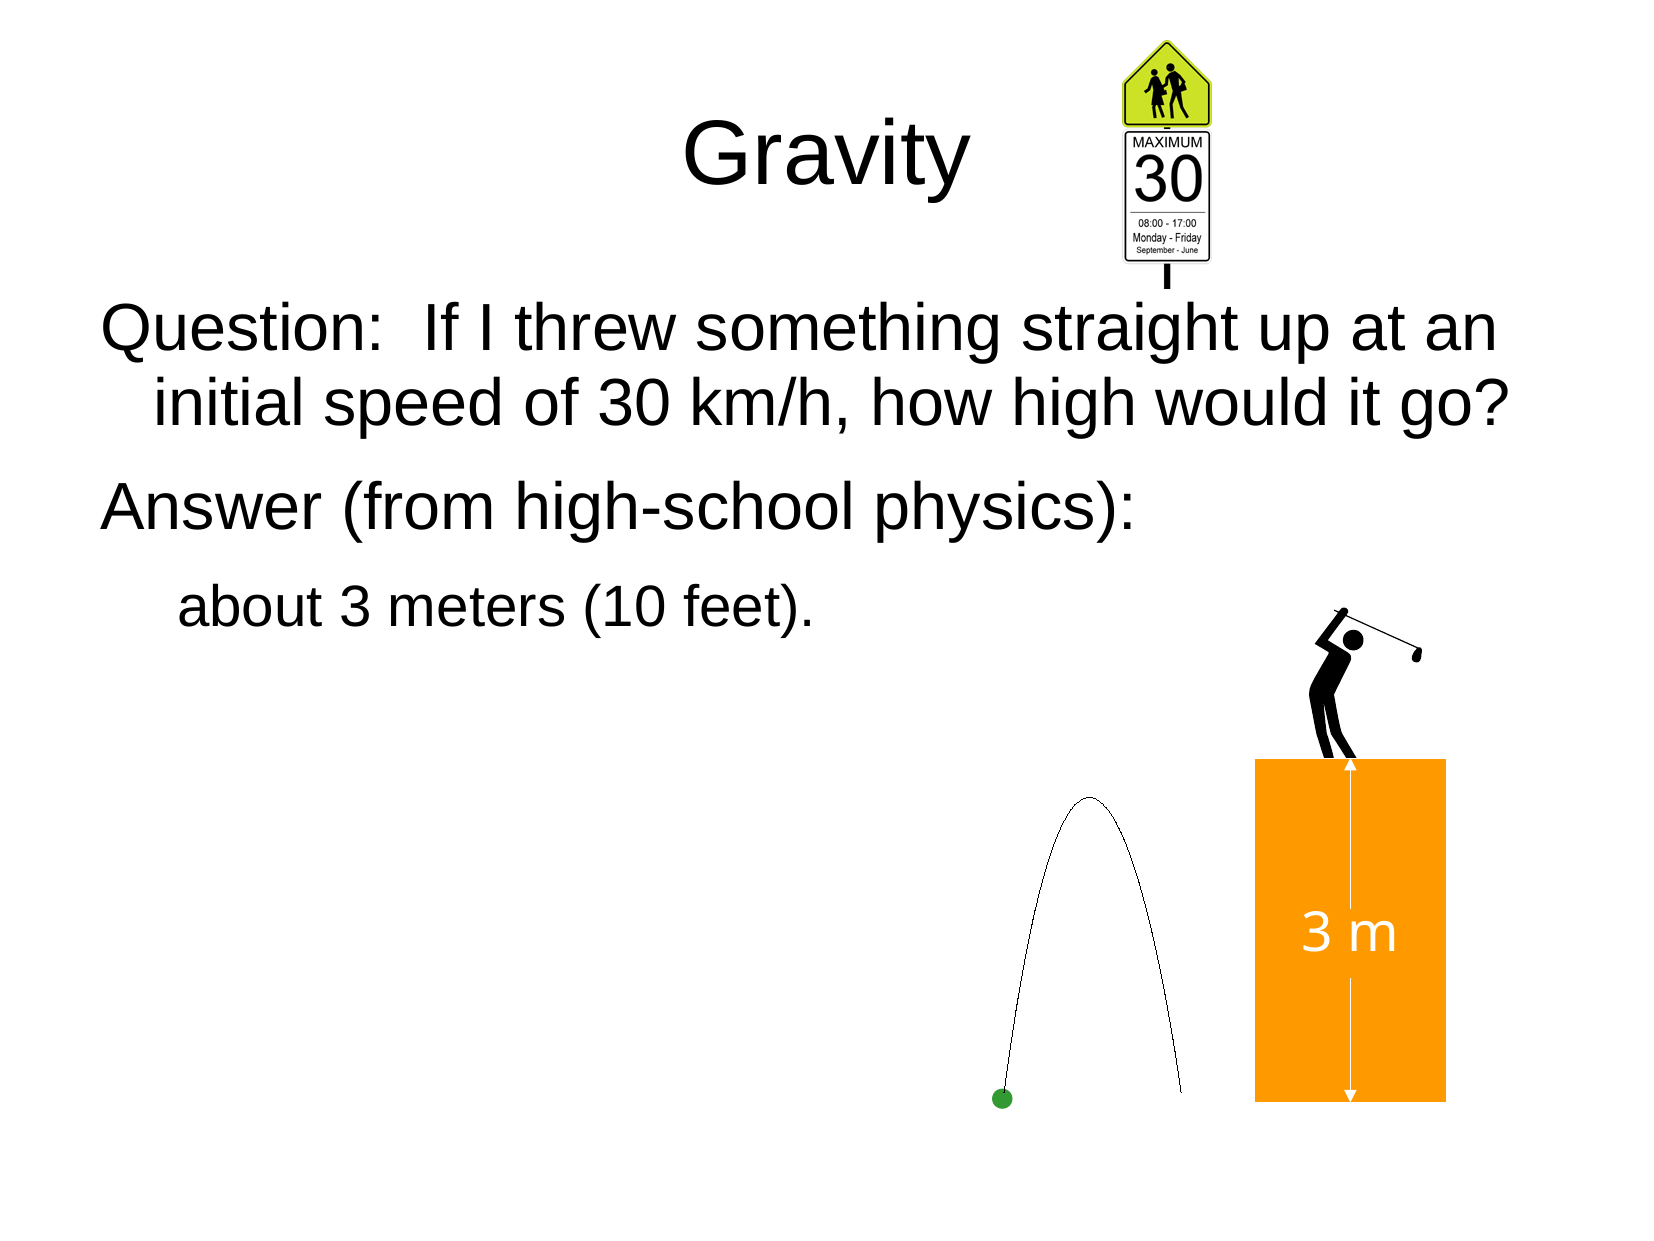

# Gravity
Question: If I threw something straight up at an initial speed of 30 km/h, how high would it go?
Answer (from high-school physics):
about 3 meters (10 feet).
3 m
y
UCN